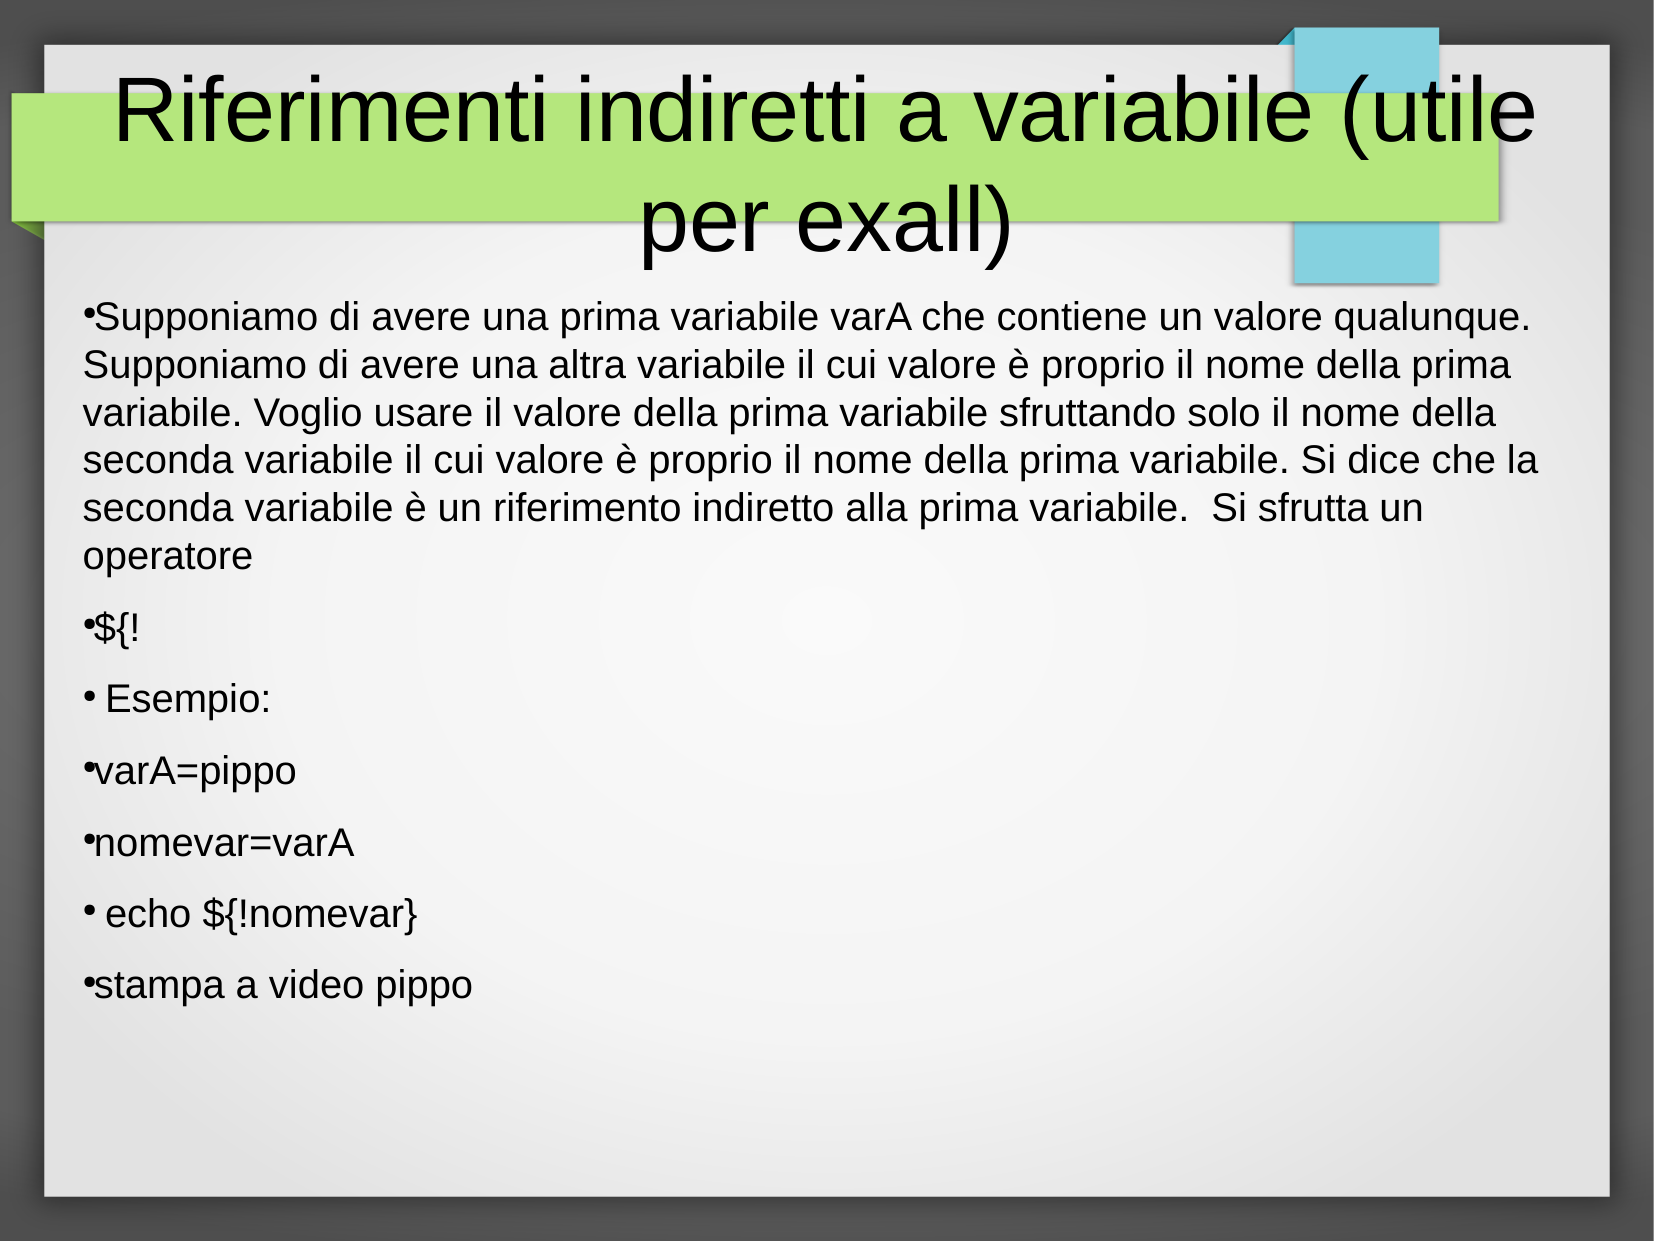

# Riferimenti indiretti a variabile (utile per exall)
Supponiamo di avere una prima variabile varA che contiene un valore qualunque. Supponiamo di avere una altra variabile il cui valore è proprio il nome della prima variabile. Voglio usare il valore della prima variabile sfruttando solo il nome della seconda variabile il cui valore è proprio il nome della prima variabile. Si dice che la seconda variabile è un riferimento indiretto alla prima variabile. Si sfrutta un operatore
${!
 Esempio:
varA=pippo
nomevar=varA
 echo ${!nomevar}
stampa a video pippo